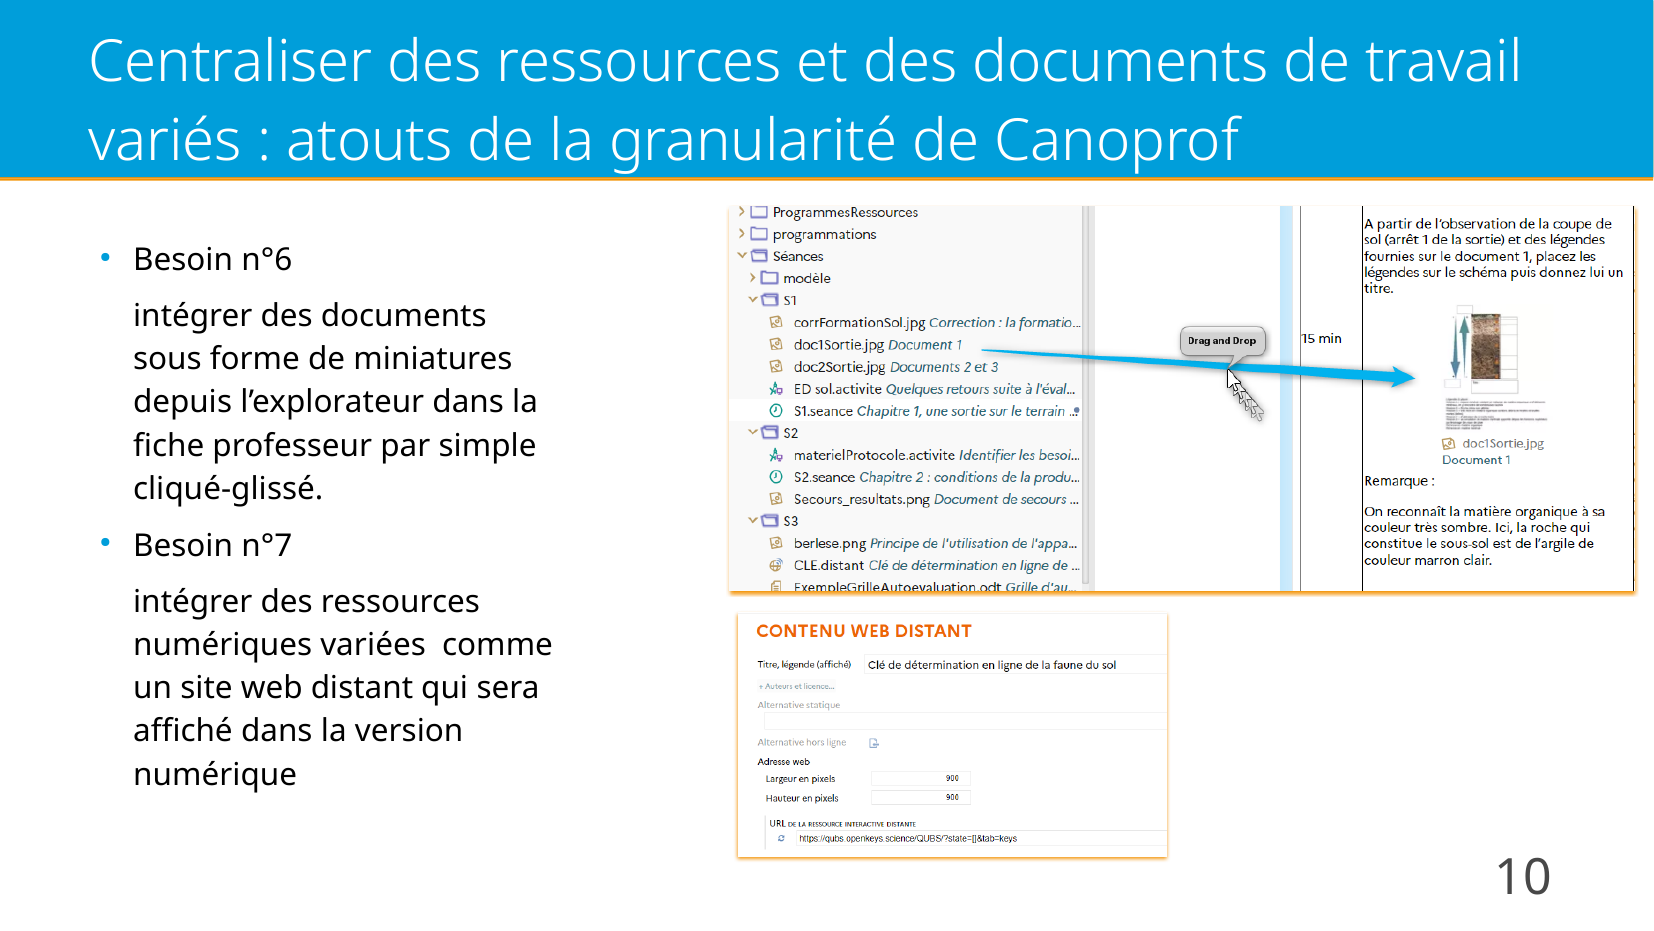

# Centraliser des ressources et des documents de travail variés : atouts de la granularité de Canoprof
Besoin n°6
intégrer des documents sous forme de miniatures depuis l’explorateur dans la fiche professeur par simple cliqué-glissé.
Besoin n°7
intégrer des ressources numériques variées comme un site web distant qui sera affiché dans la version numérique
10